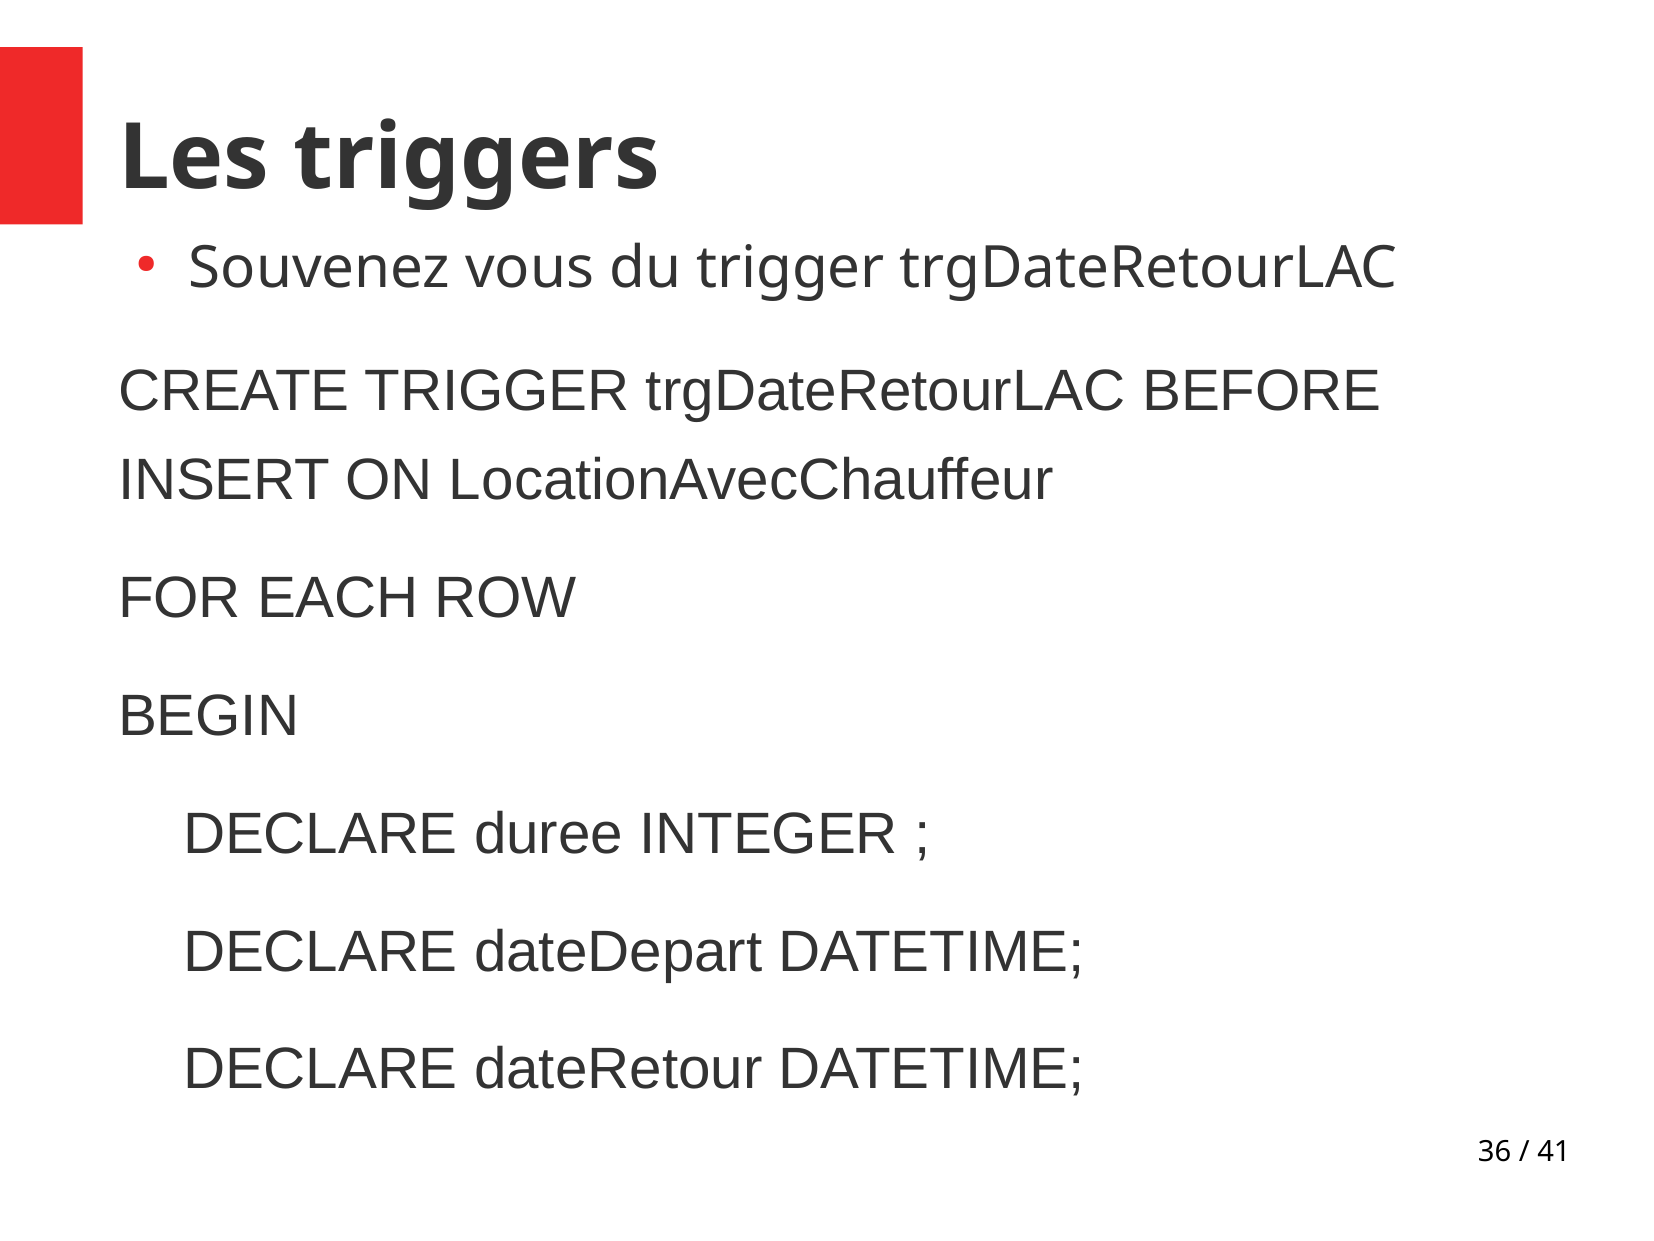

# Les triggers
Souvenez vous du trigger trgDateRetourLAC
CREATE TRIGGER trgDateRetourLAC BEFORE INSERT ON LocationAvecChauffeur
FOR EACH ROW
BEGIN
 DECLARE duree INTEGER ;
 DECLARE dateDepart DATETIME;
 DECLARE dateRetour DATETIME;
36